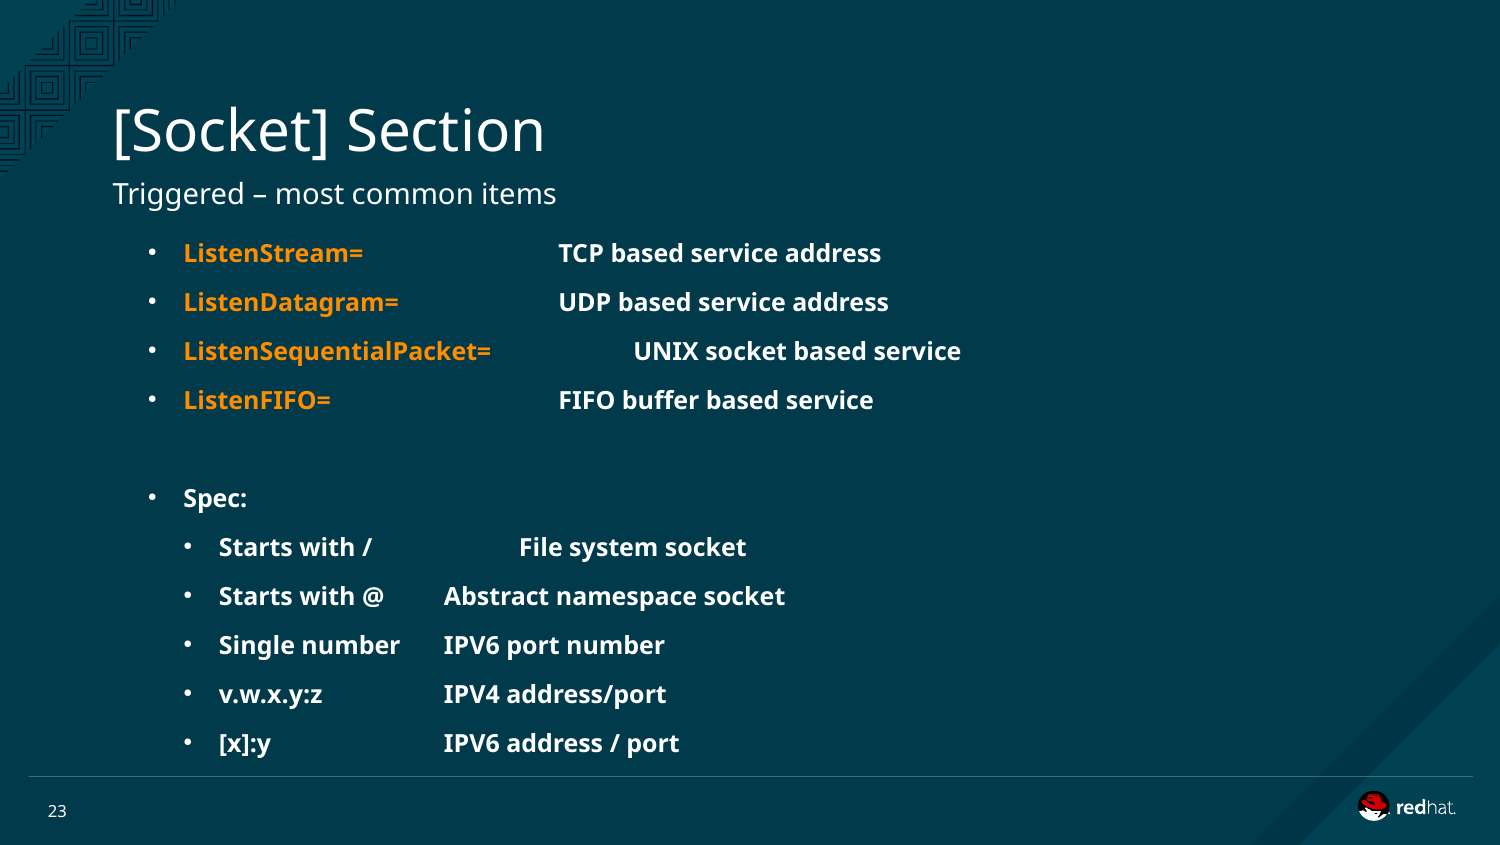

# [Socket] Section
Triggered – most common items
ListenStream=			TCP based service address
ListenDatagram=			UDP based service address
ListenSequentialPacket=		UNIX socket based service
ListenFIFO=				FIFO buffer based service
Spec:
Starts with /		File system socket
Starts with @	Abstract namespace socket
Single number	IPV6 port number
v.w.x.y:z		IPV4 address/port
[x]:y			IPV6 address / port
23